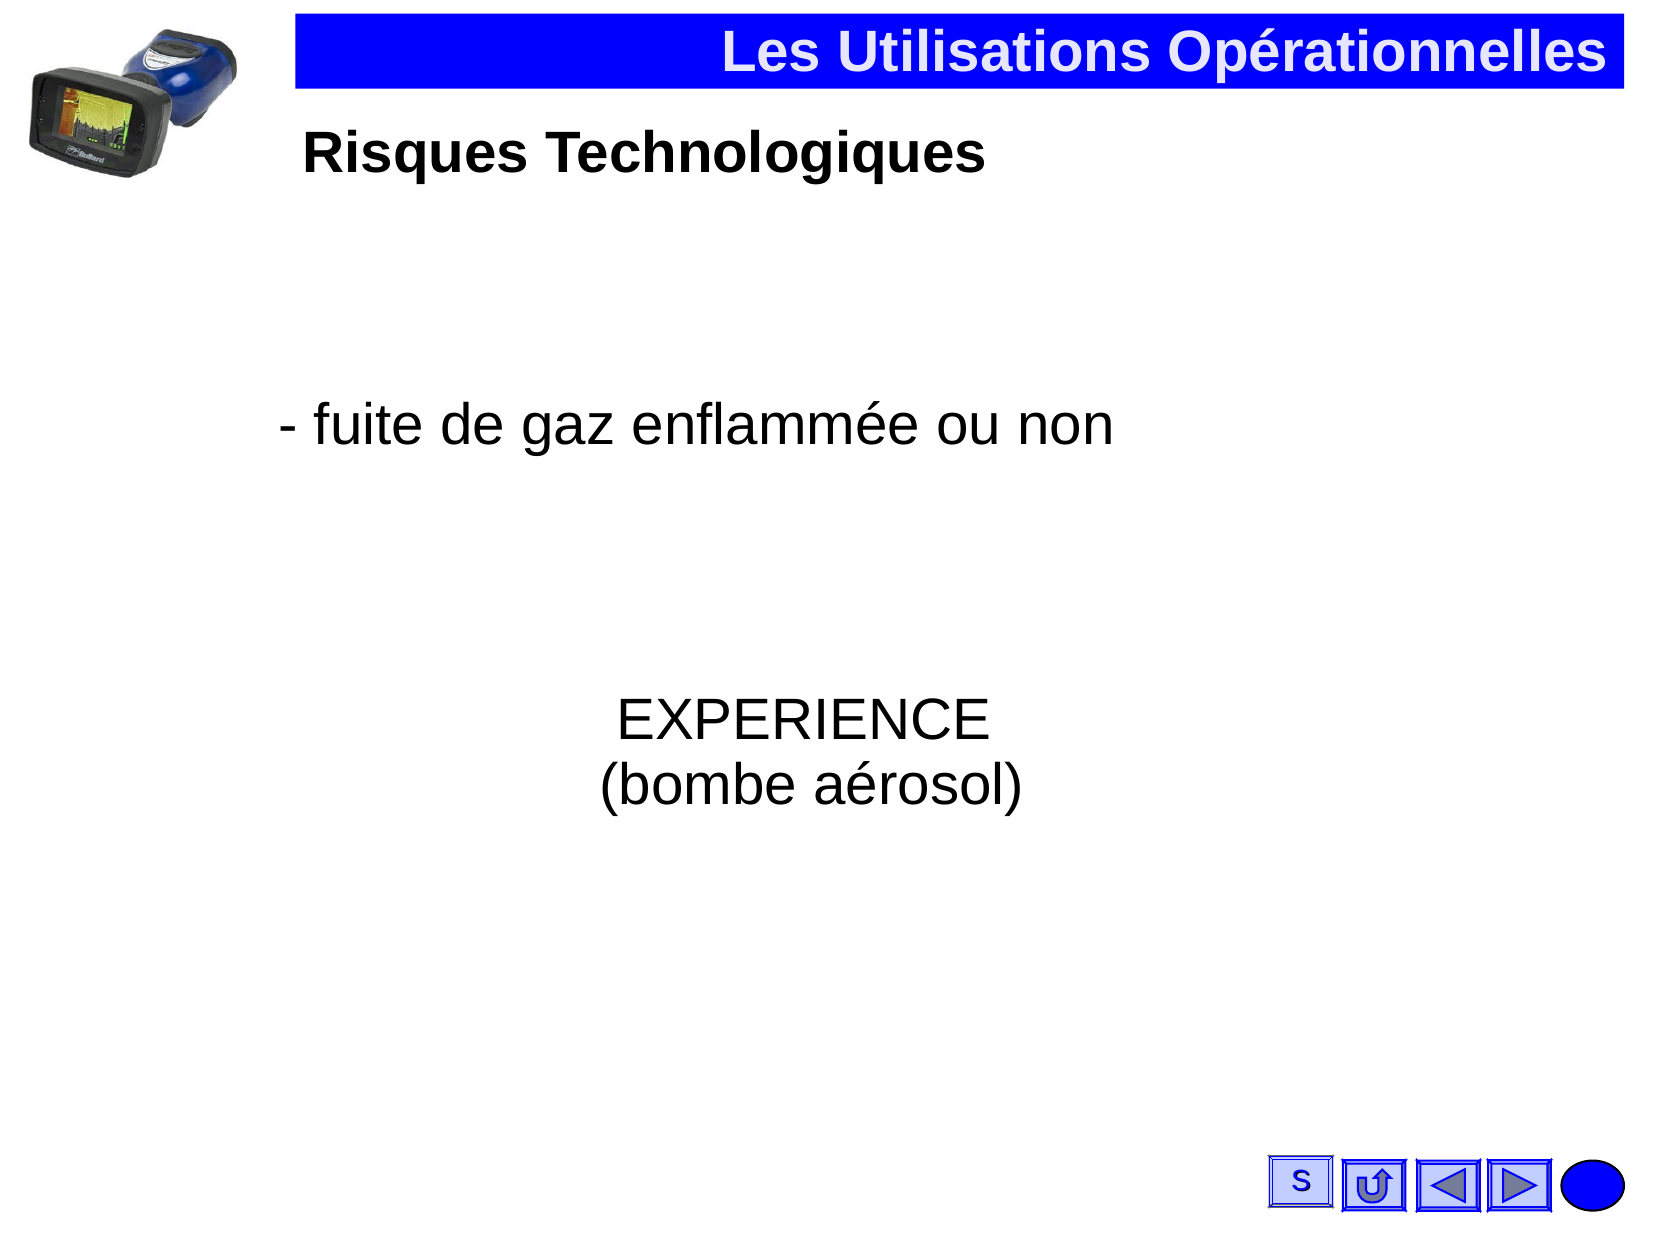

Les Utilisations Opérationnelles
Risques Technologiques
# - fuite de gaz enflammée ou non
EXPERIENCE
(bombe aérosol)